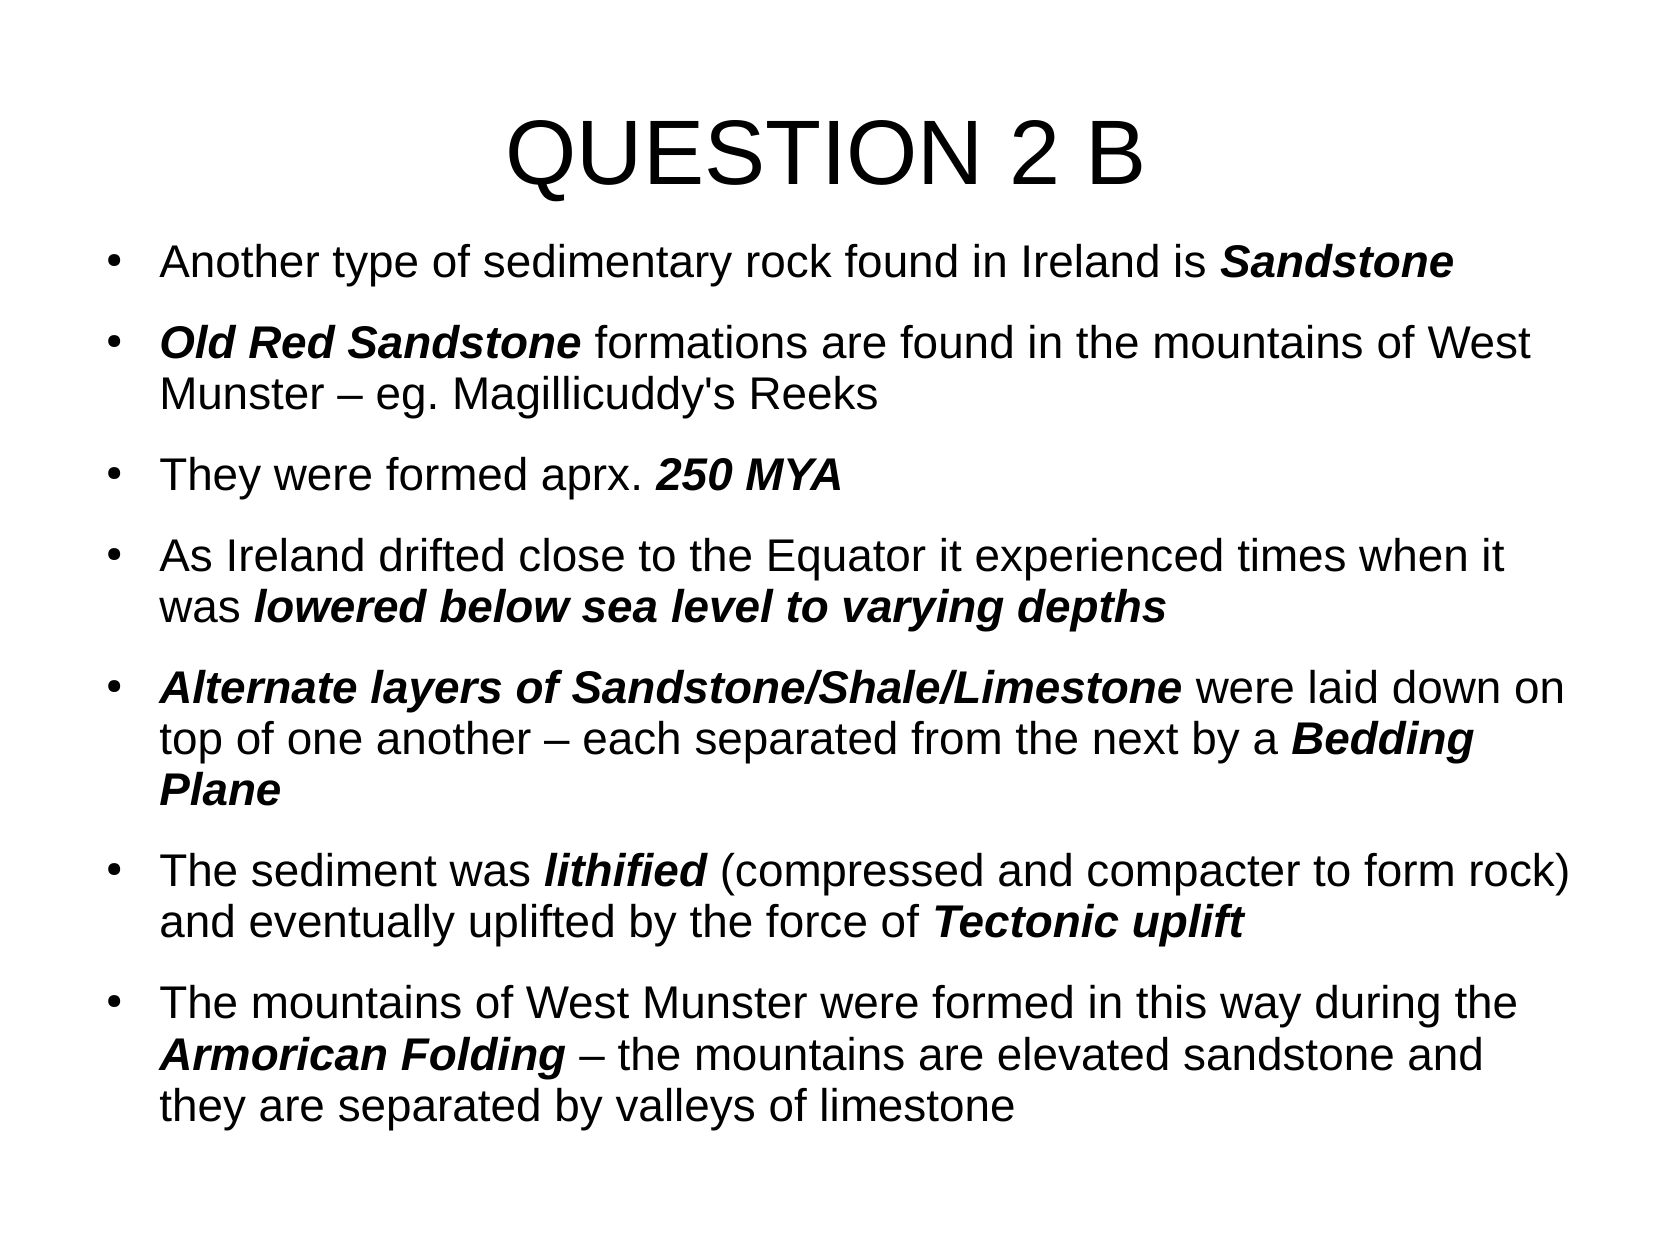

# QUESTION 2 B
Another type of sedimentary rock found in Ireland is Sandstone
Old Red Sandstone formations are found in the mountains of West Munster – eg. Magillicuddy's Reeks
They were formed aprx. 250 MYA
As Ireland drifted close to the Equator it experienced times when it was lowered below sea level to varying depths
Alternate layers of Sandstone/Shale/Limestone were laid down on top of one another – each separated from the next by a Bedding Plane
The sediment was lithified (compressed and compacter to form rock) and eventually uplifted by the force of Tectonic uplift
The mountains of West Munster were formed in this way during the Armorican Folding – the mountains are elevated sandstone and they are separated by valleys of limestone